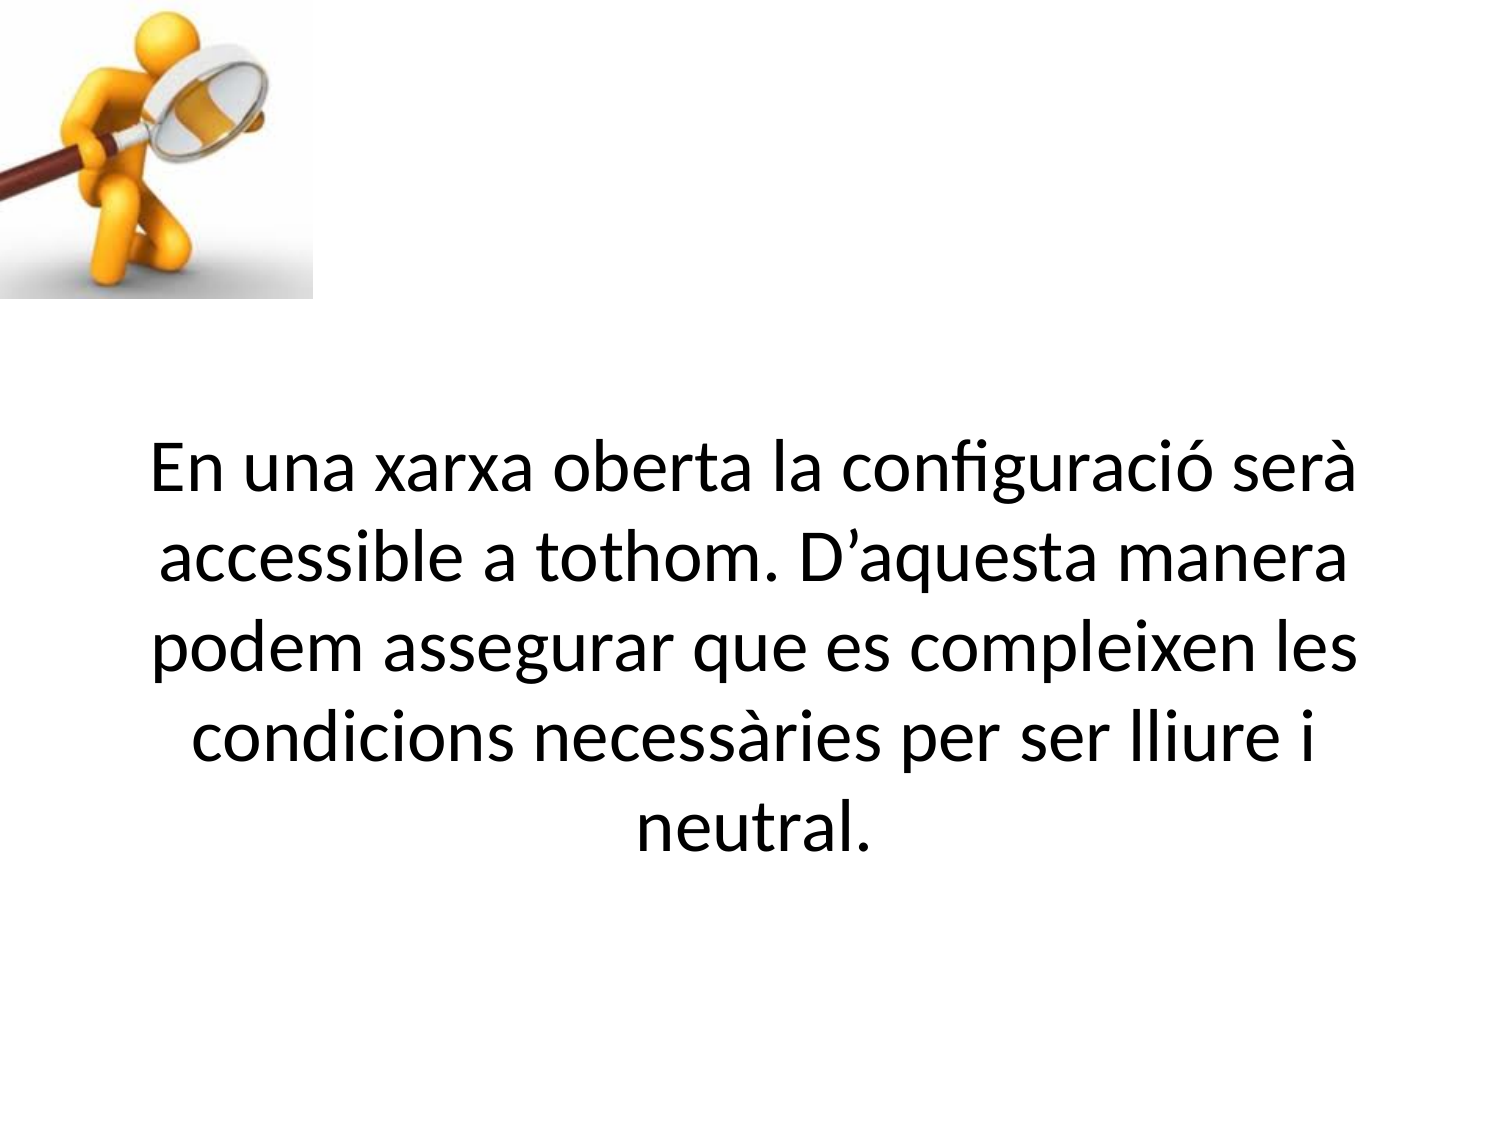

En una xarxa oberta la configuració serà accessible a tothom. D’aquesta manera podem assegurar que es compleixen les condicions necessàries per ser lliure i neutral.